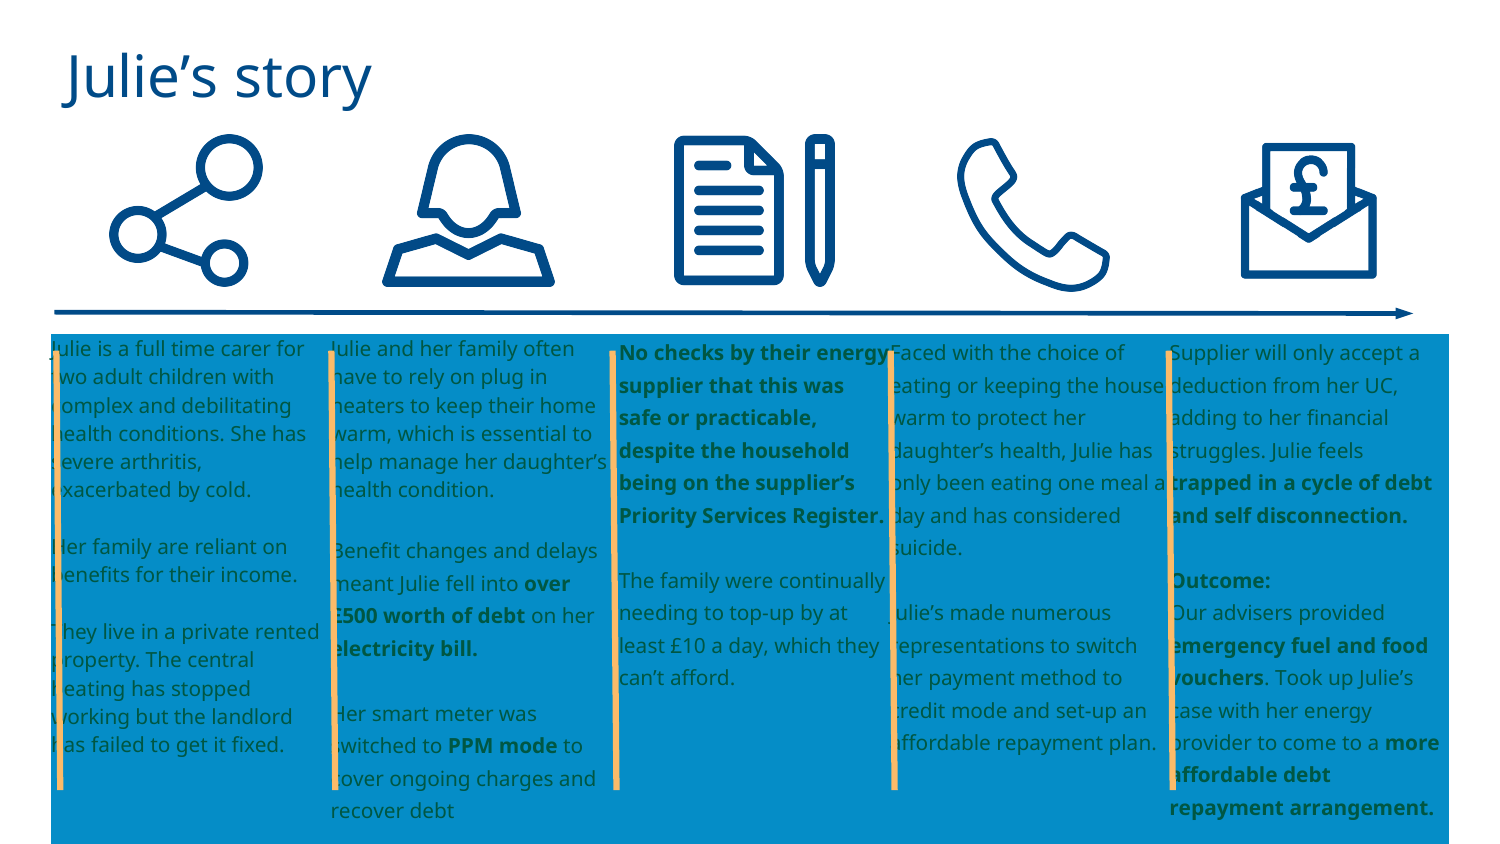

Julie’s story
| Julie is a full time carer for two adult children with complex and debilitating health conditions. She has severe arthritis, exacerbated by cold. Her family are reliant on benefits for their income. They live in a private rented property. The central heating has stopped working but the landlord has failed to get it fixed. | Julie and her family often have to rely on plug in heaters to keep their home warm, which is essential to help manage her daughter’s health condition. Benefit changes and delays meant Julie fell into over £500 worth of debt on her electricity bill. Her smart meter was switched to PPM mode to cover ongoing charges and recover debt | No checks by their energy supplier that this was safe or practicable, despite the household being on the supplier’s Priority Services Register. The family were continually needing to top-up by at least £10 a day, which they can’t afford. | Faced with the choice of eating or keeping the house warm to protect her daughter’s health, Julie has only been eating one meal a day and has considered suicide. Julie’s made numerous representations to switch her payment method to credit mode and set-up an affordable repayment plan. | Supplier will only accept a deduction from her UC, adding to her financial struggles. Julie feels trapped in a cycle of debt and self disconnection. Outcome: Our advisers provided emergency fuel and food vouchers. Took up Julie’s case with her energy provider to come to a more affordable debt repayment arrangement. |
| --- | --- | --- | --- | --- |
| | | | | |